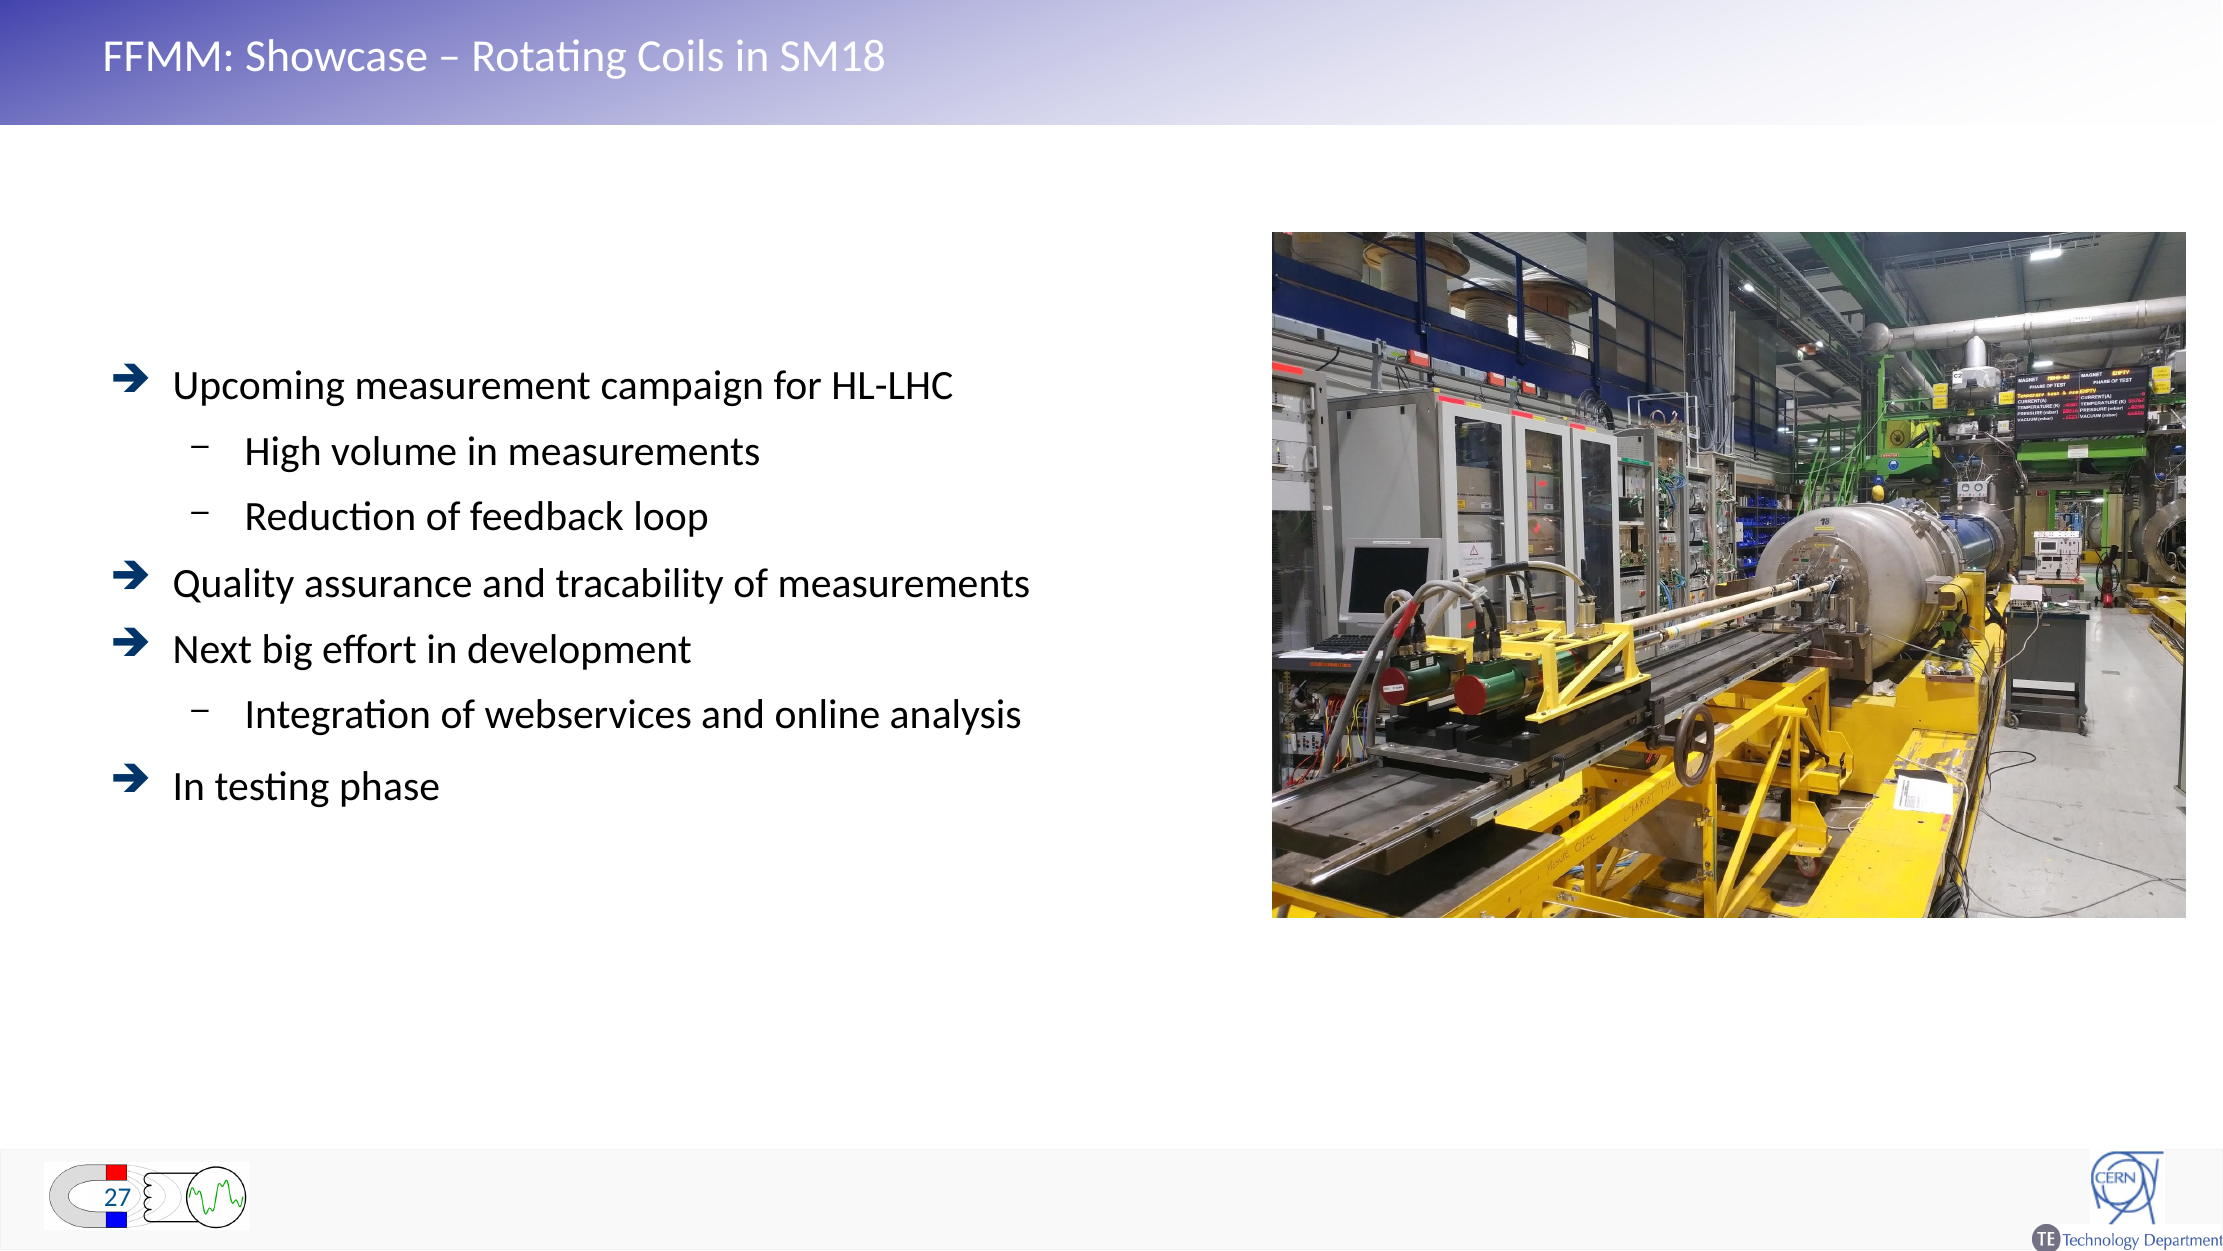

# FFMM: Showcase – Rotating Coils in SM18
Upcoming measurement campaign for HL-LHC
High volume in measurements
Reduction of feedback loop
Quality assurance and tracability of measurements
Next big effort in development
Integration of webservices and online analysis
In testing phase